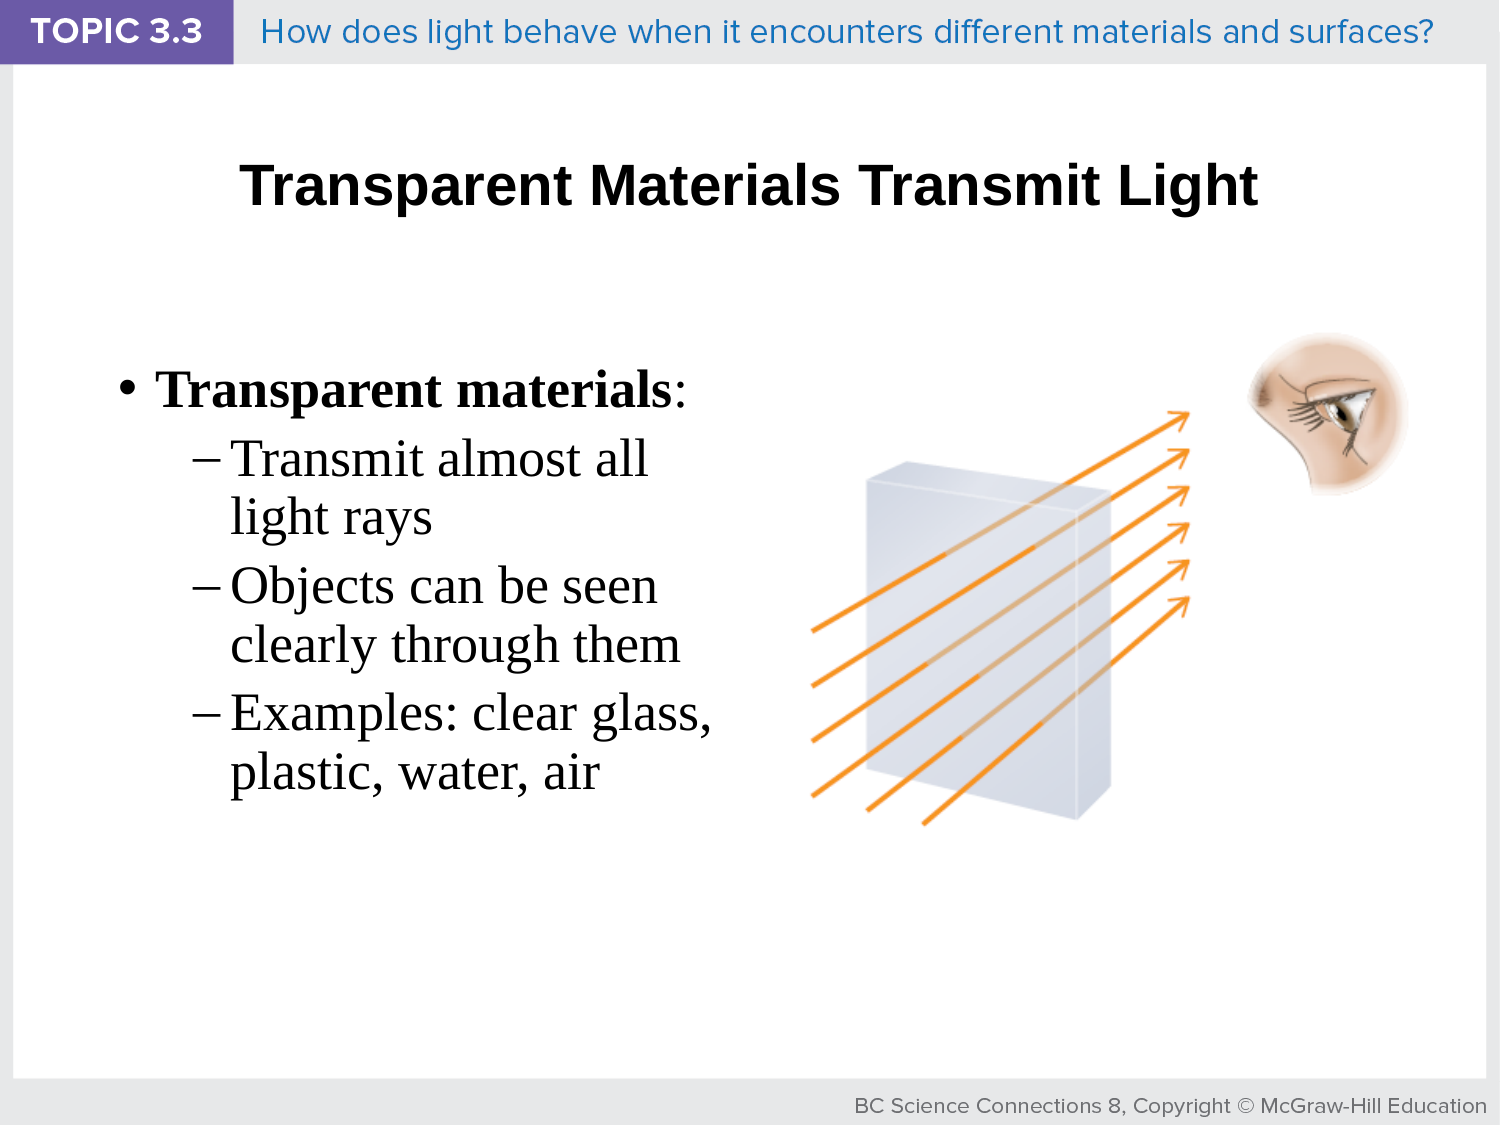

# Transparent Materials Transmit Light
Transparent materials:
Transmit almost all light rays
Objects can be seen clearly through them
Examples: clear glass, plastic, water, air